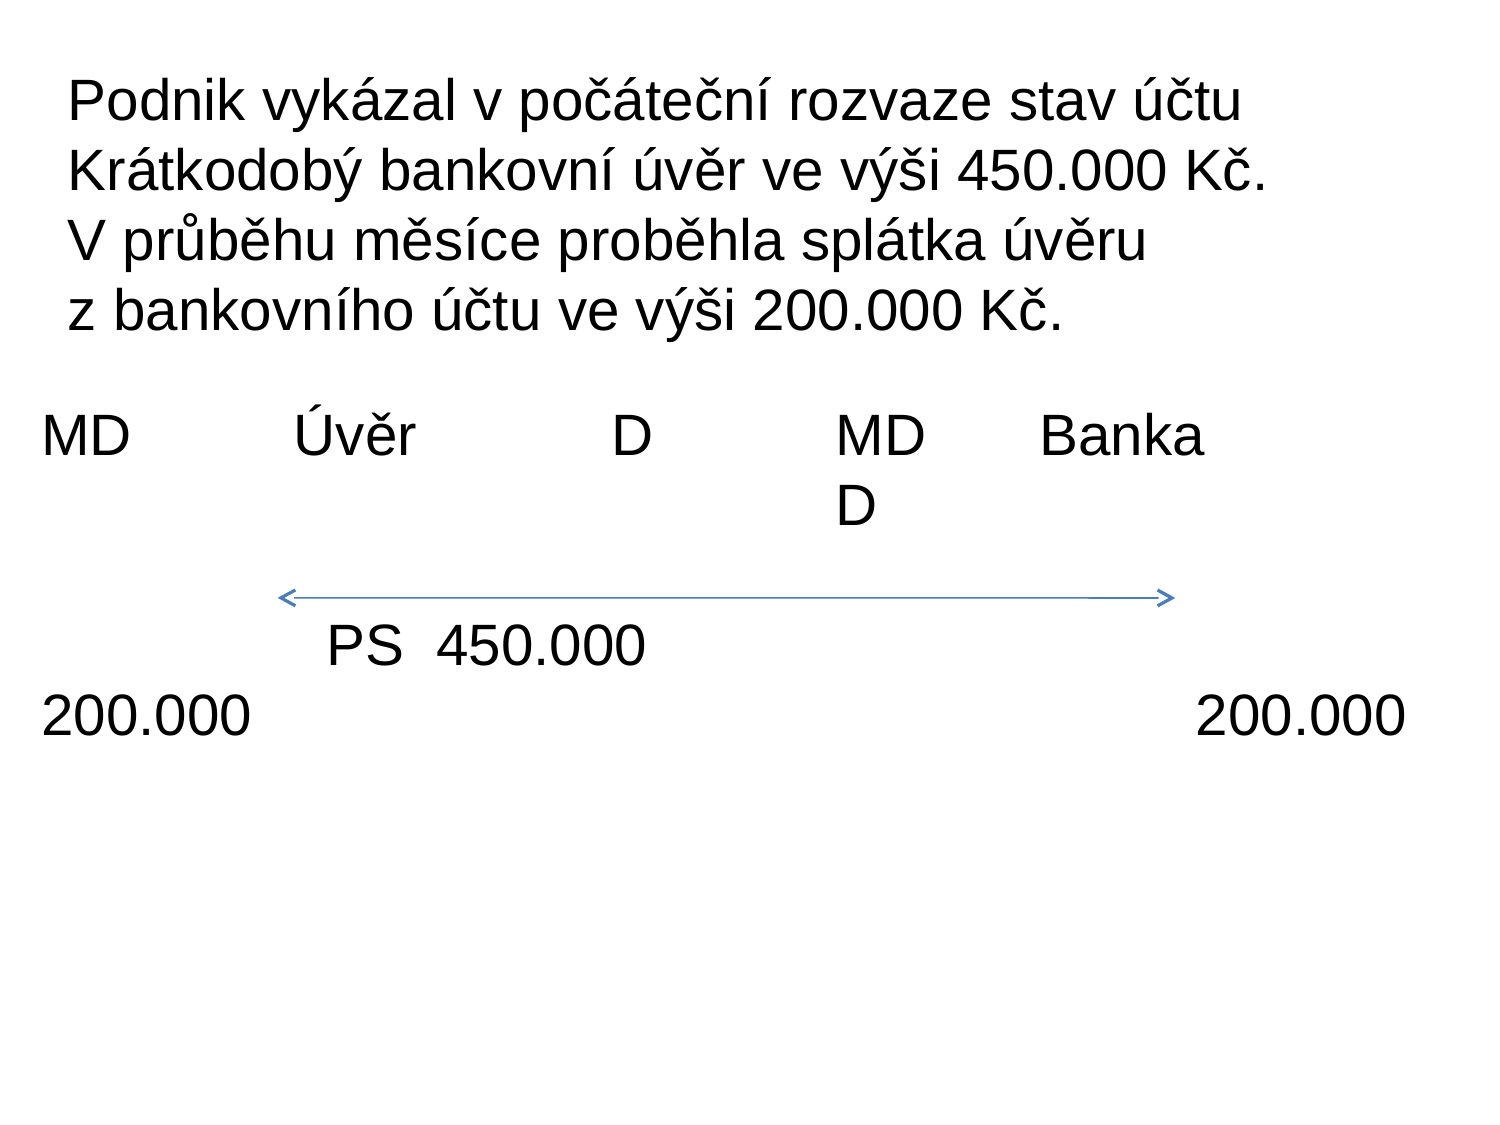

Podnik vykázal v počáteční rozvaze stav účtu
Krátkodobý bankovní úvěr ve výši 450.000 Kč.
V průběhu měsíce proběhla splátka úvěru
z bankovního účtu ve výši 200.000 Kč.
| MD Úvěr D | | | MD Banka D | |
| --- | --- | --- | --- | --- |
| 200.000 | PS 450.000 | | | 200.000 |
| | | | | |
| | | | | |
| | | | | |
| | | | | |